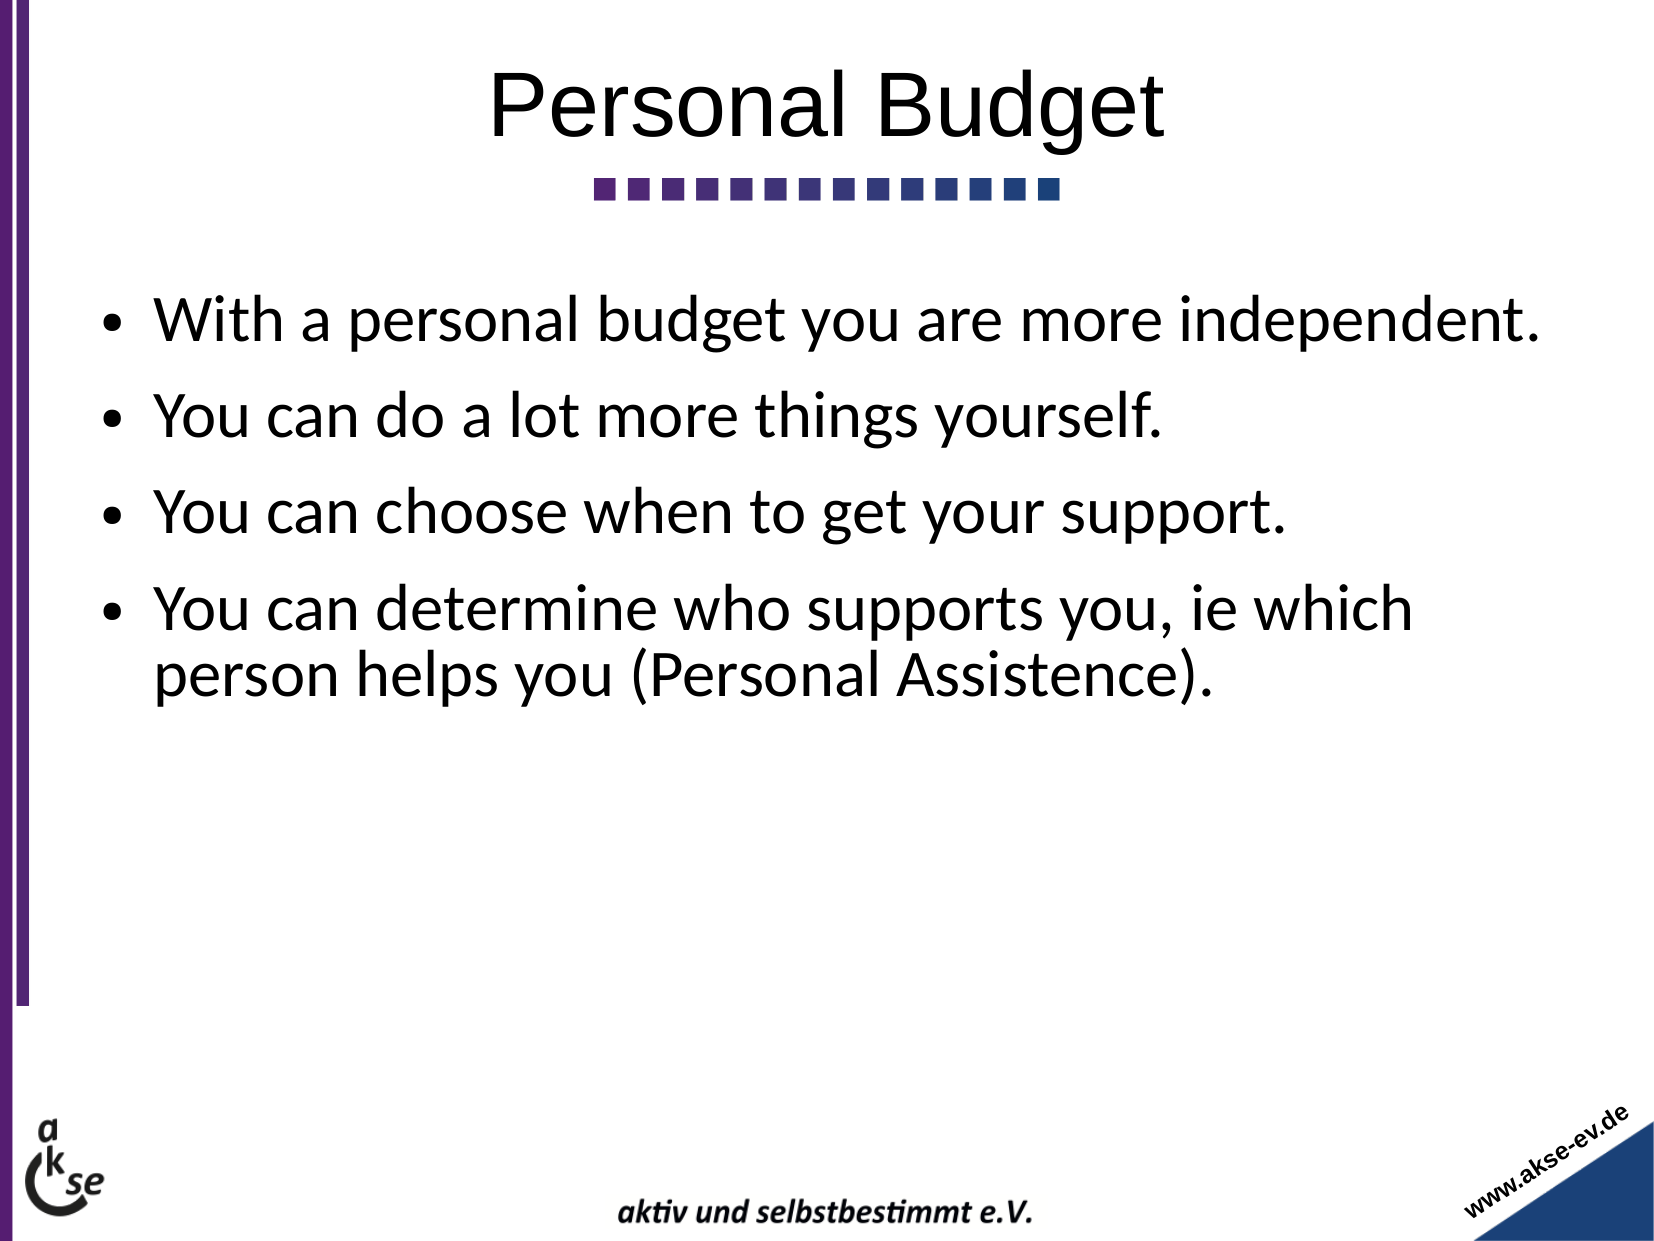

# Personal Budget
With a personal budget you are more independent.
You can do a lot more things yourself.
You can choose when to get your support.
You can determine who supports you, ie which person helps you (Personal Assistence).